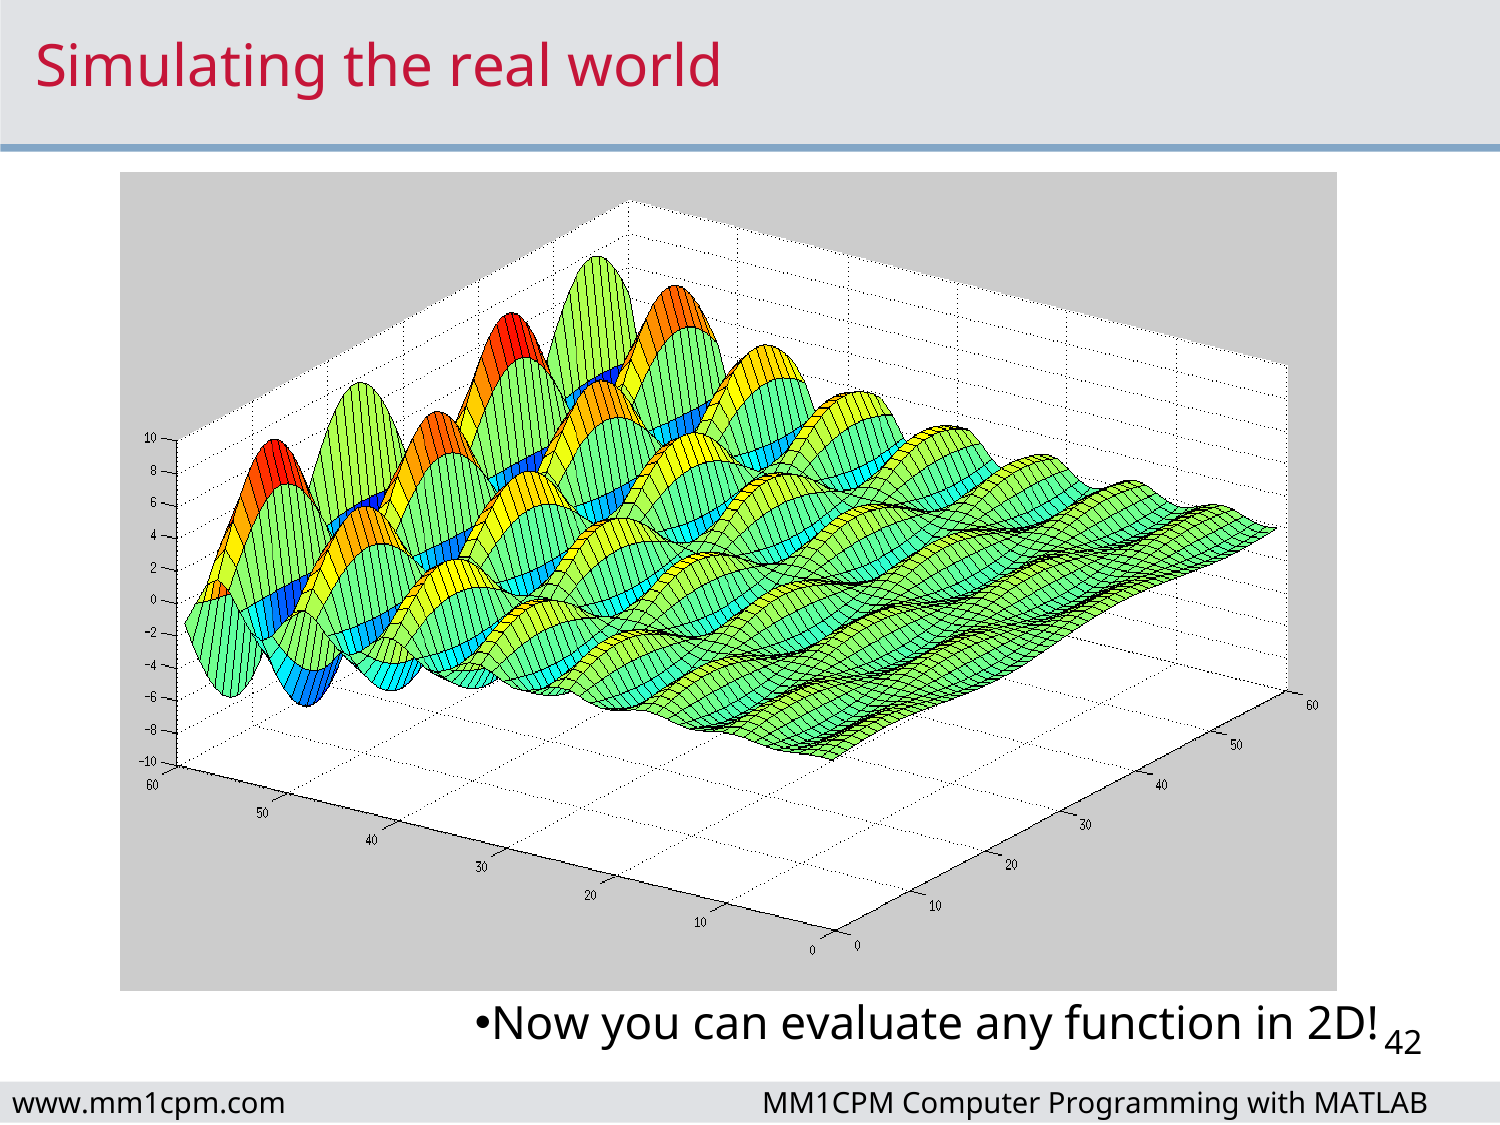

# Simulating the real world
Now you can evaluate any function in 2D!